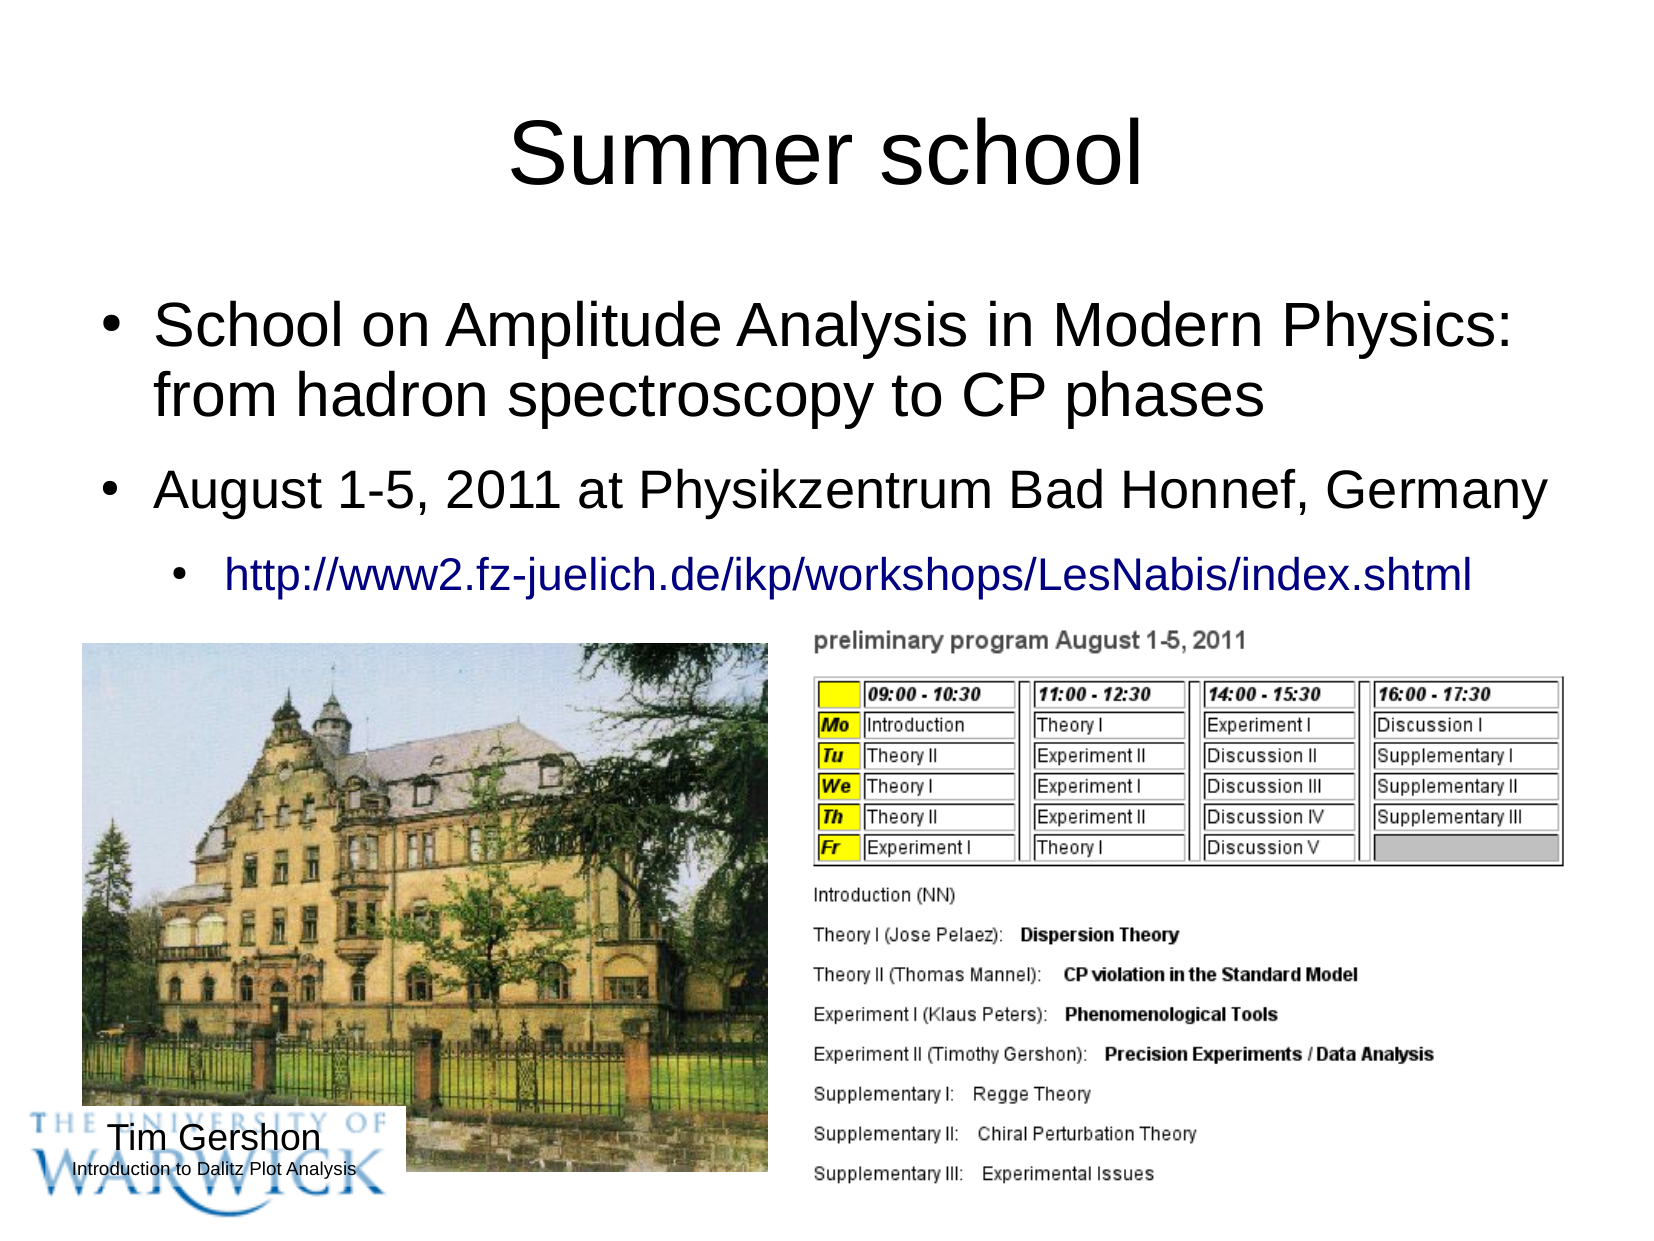

# Summer school
School on Amplitude Analysis in Modern Physics: from hadron spectroscopy to CP phases
August 1-5, 2011 at Physikzentrum Bad Honnef, Germany
http://www2.fz-juelich.de/ikp/workshops/LesNabis/index.shtml
Tim Gershon
Introduction to Dalitz Plot Analysis
35